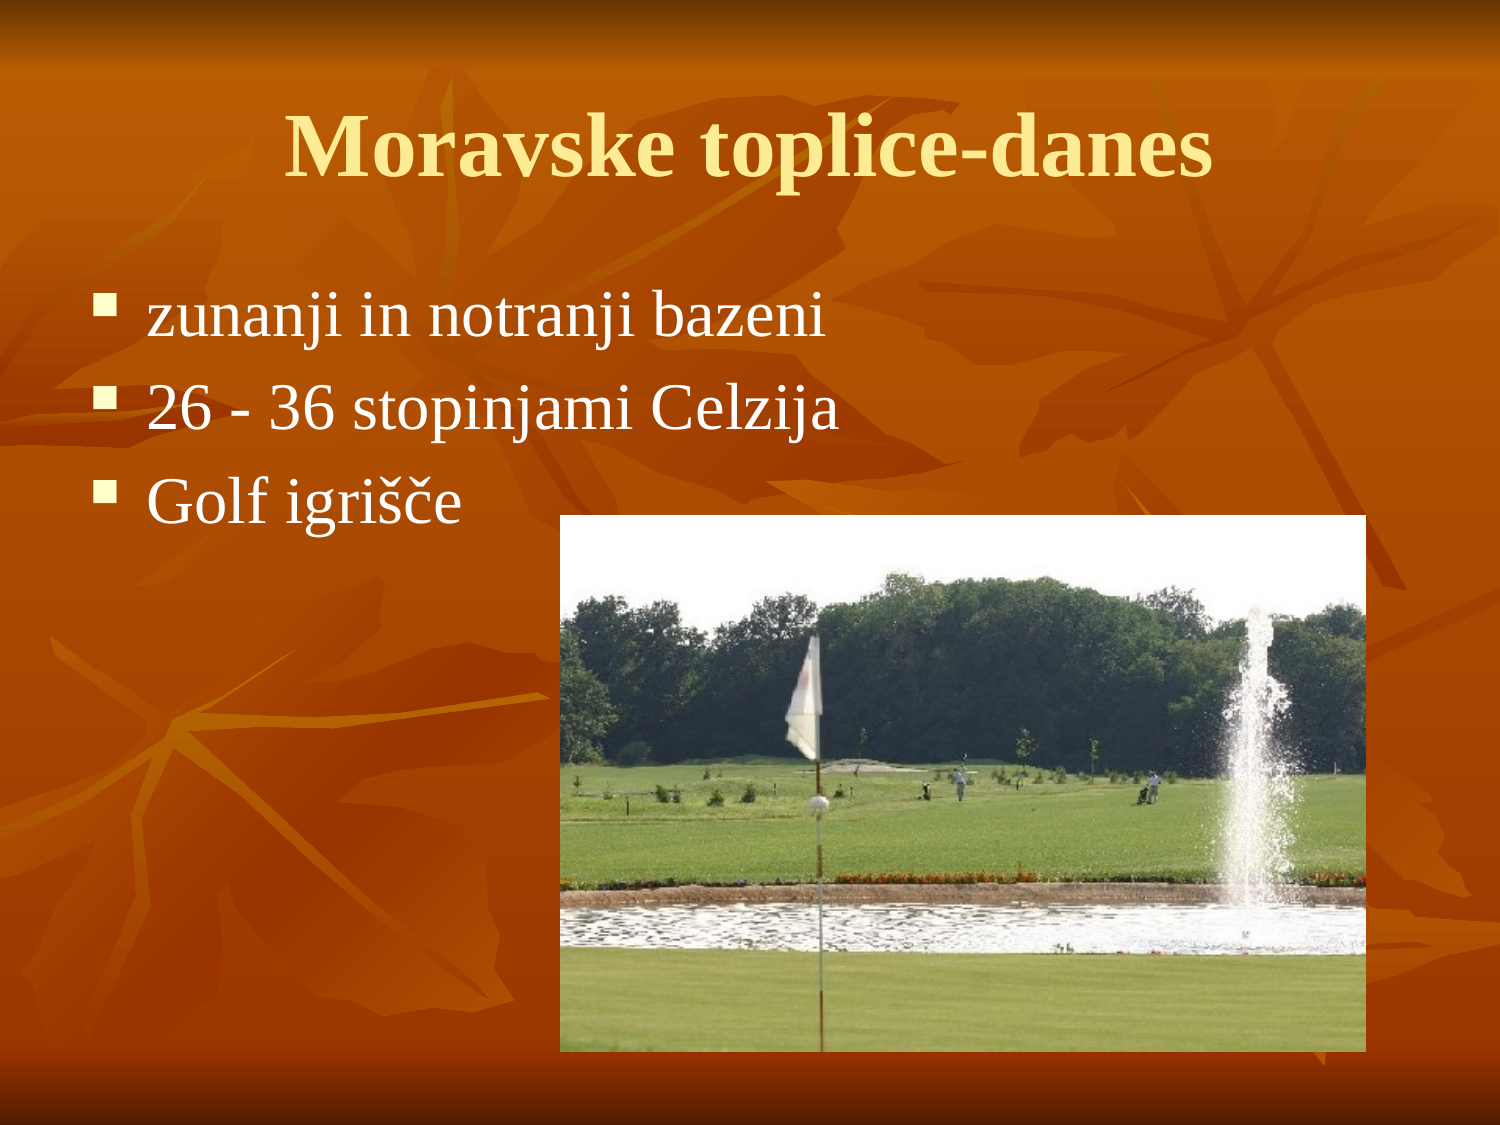

# Moravske toplice-danes
zunanji in notranji bazeni
26 - 36 stopinjami Celzija
Golf igrišče